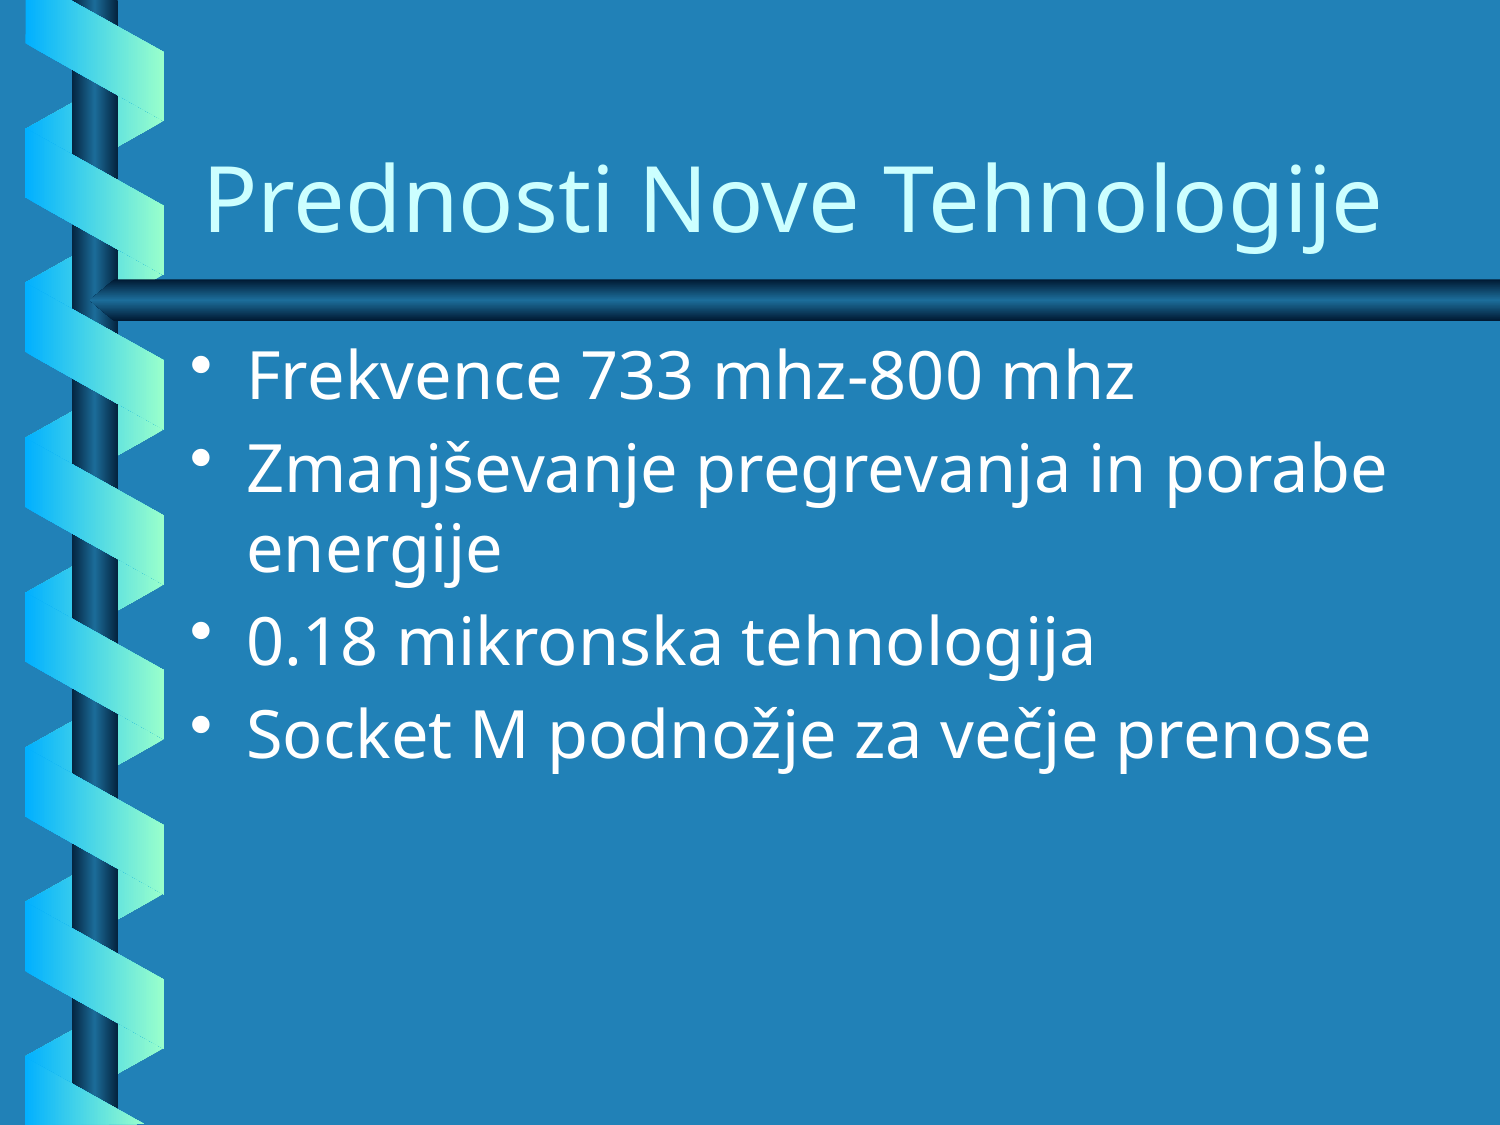

# Prednosti Nove Tehnologije
Frekvence 733 mhz-800 mhz
Zmanjševanje pregrevanja in porabe energije
0.18 mikronska tehnologija
Socket M podnožje za večje prenose